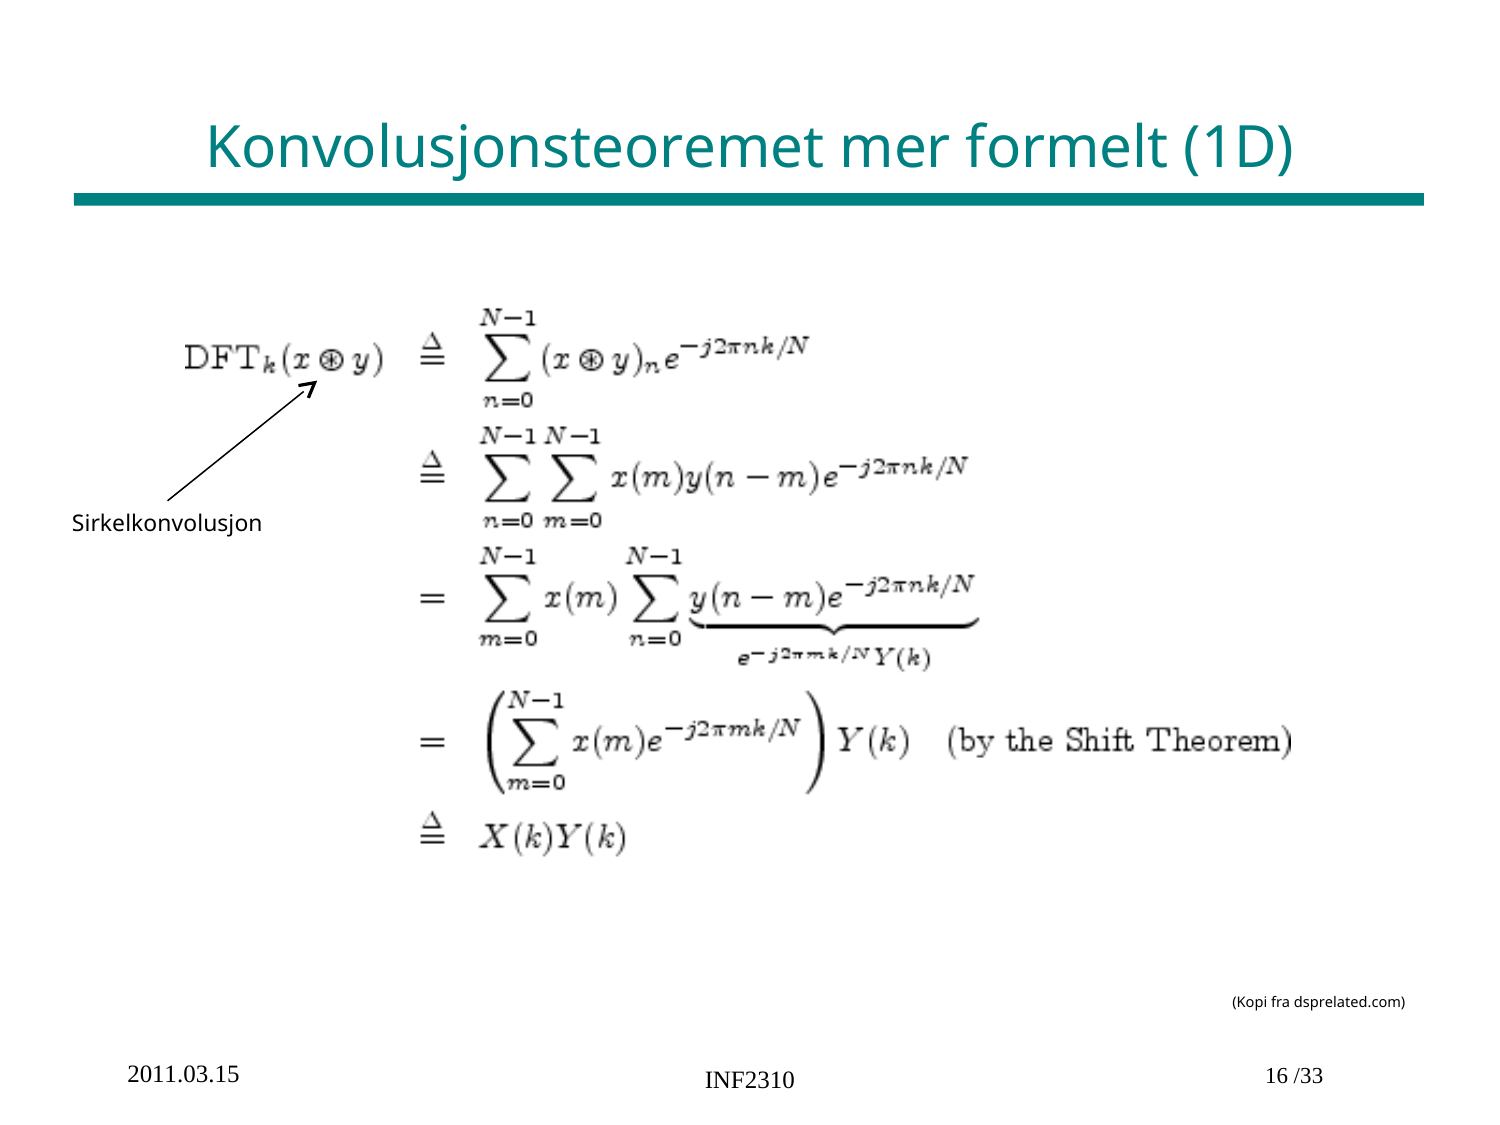

# Konvolusjonsteoremet mer formelt (1D)
Sirkelkonvolusjon
(Kopi fra dsprelated.com)
INF2310